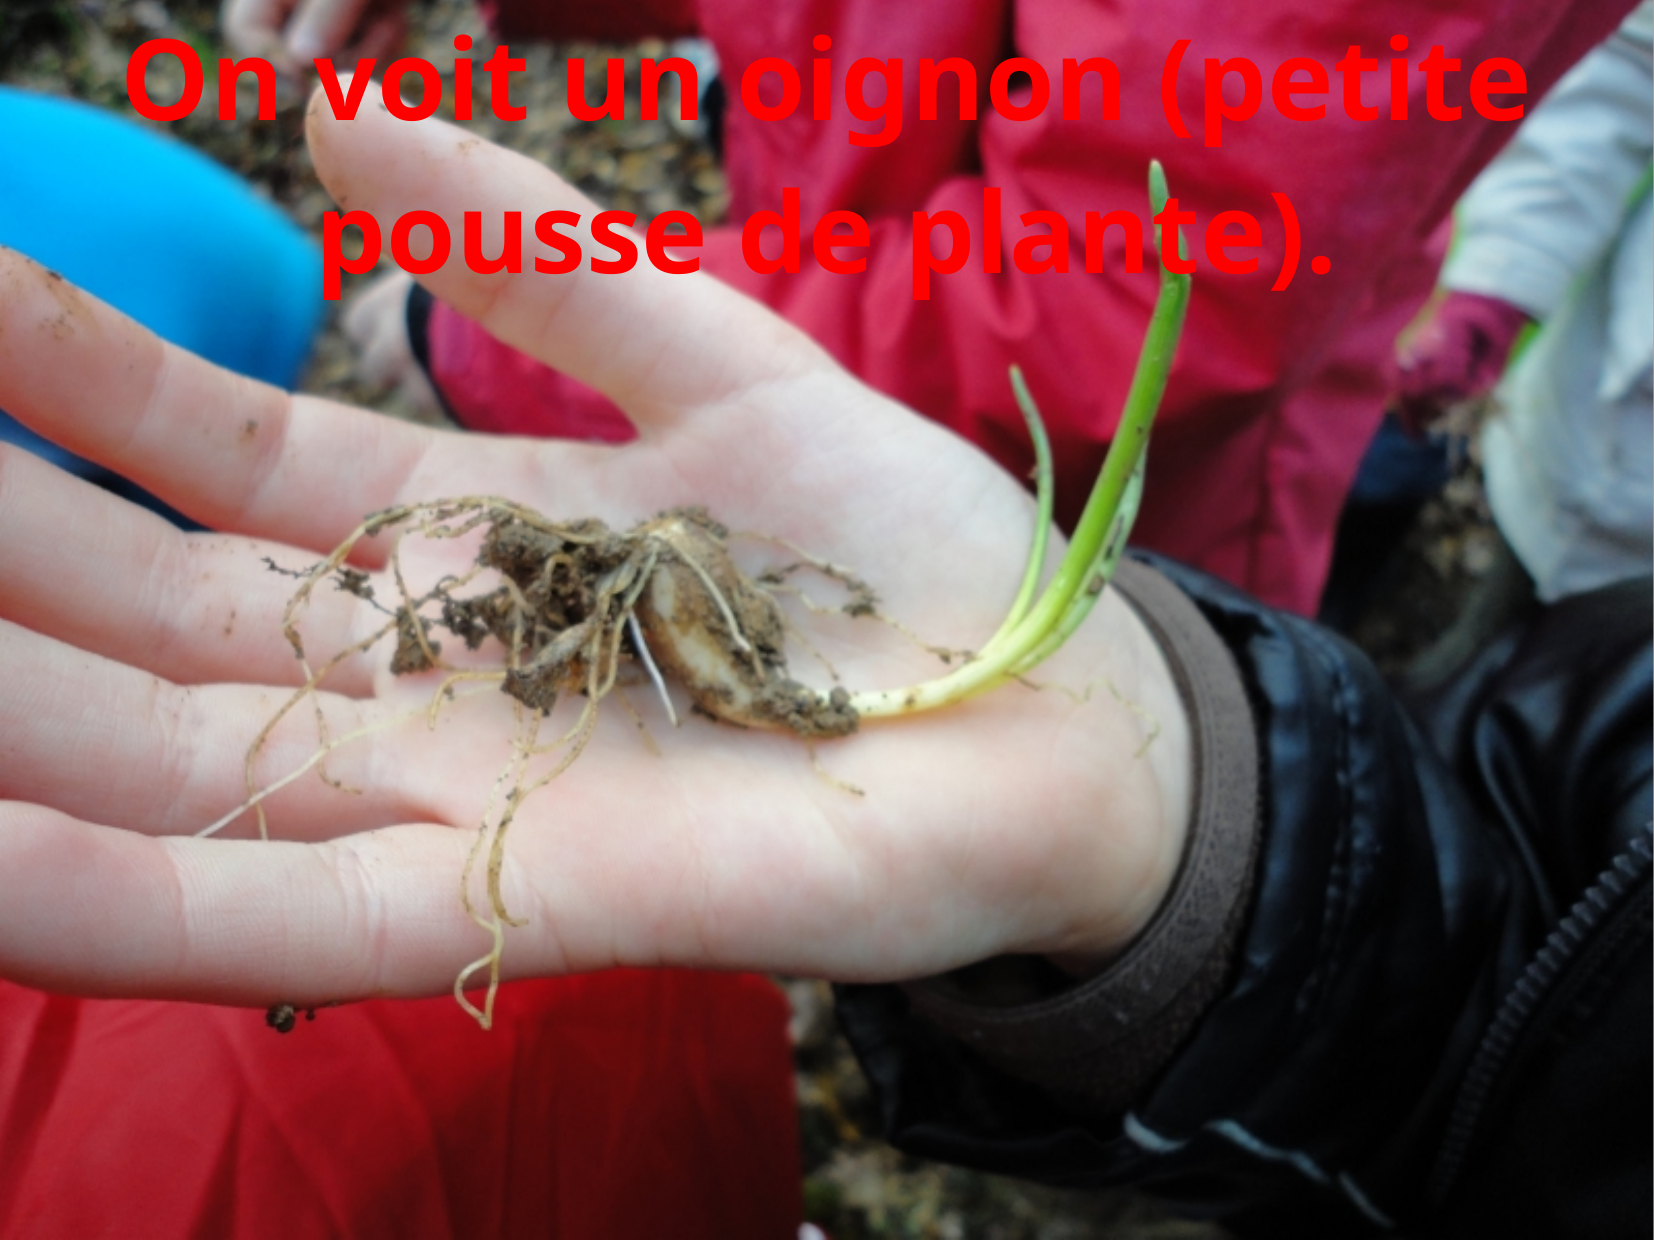

# On voit un oignon (petite pousse de plante).